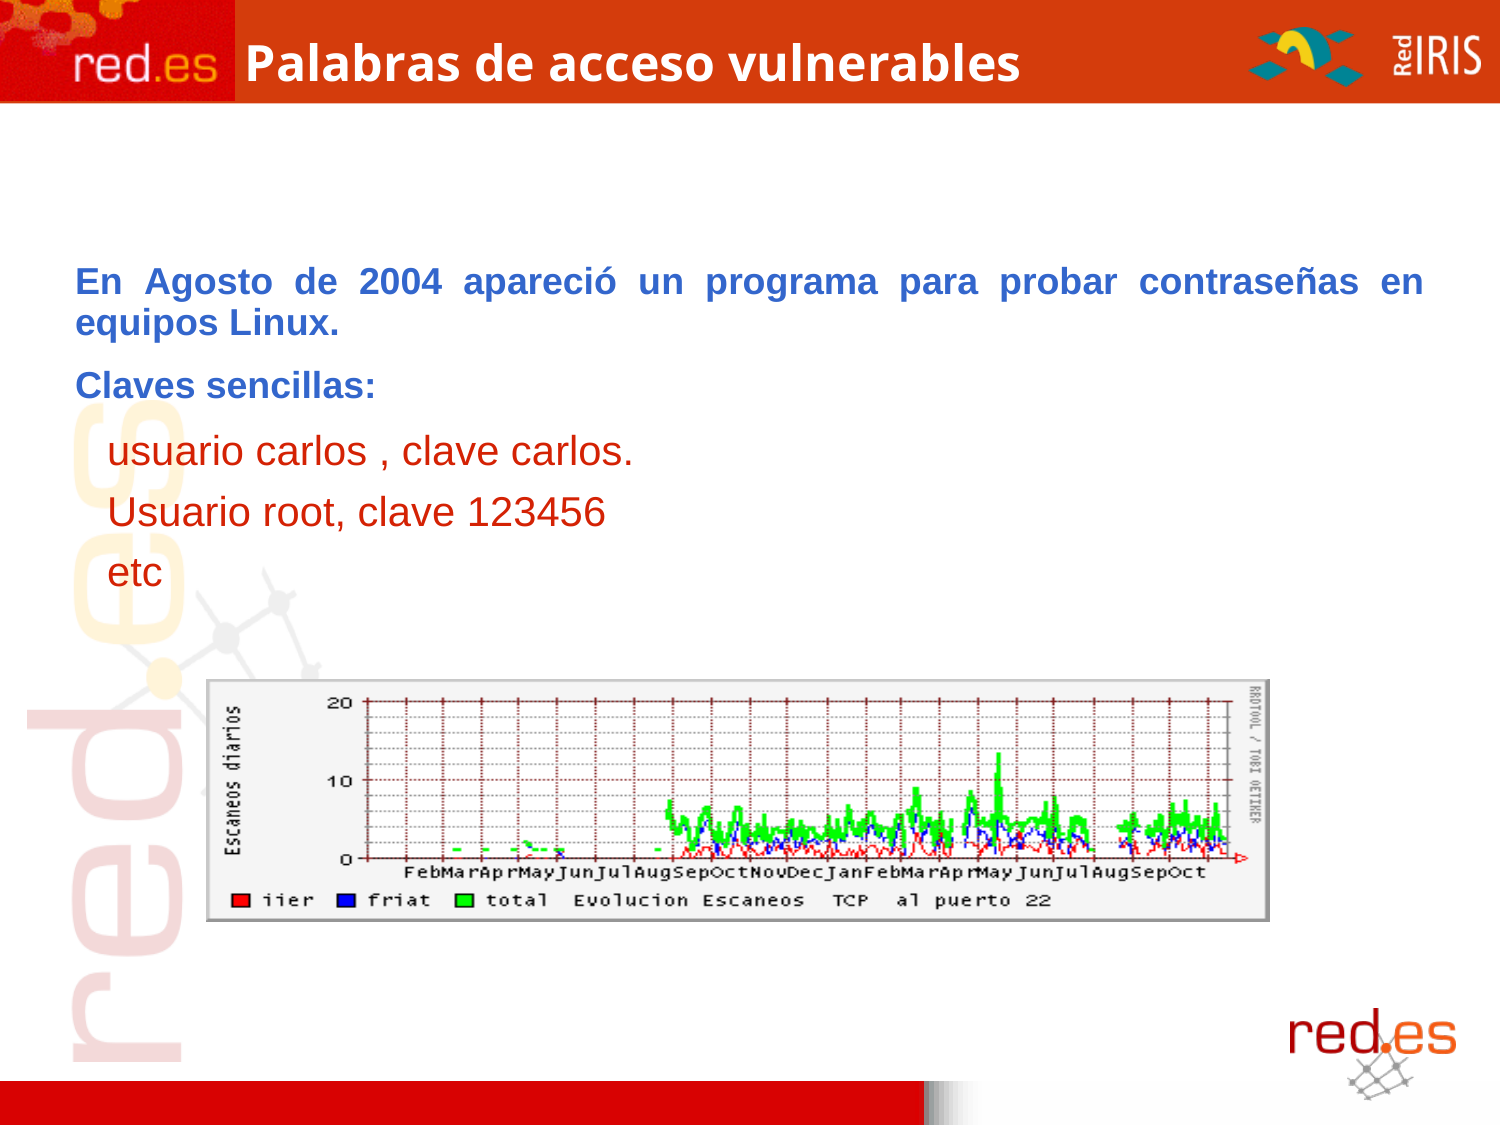

# Palabras de acceso vulnerables
En Agosto de 2004 apareció un programa para probar contraseñas en equipos Linux.
Claves sencillas:
usuario carlos , clave carlos.
Usuario root, clave 123456
etc